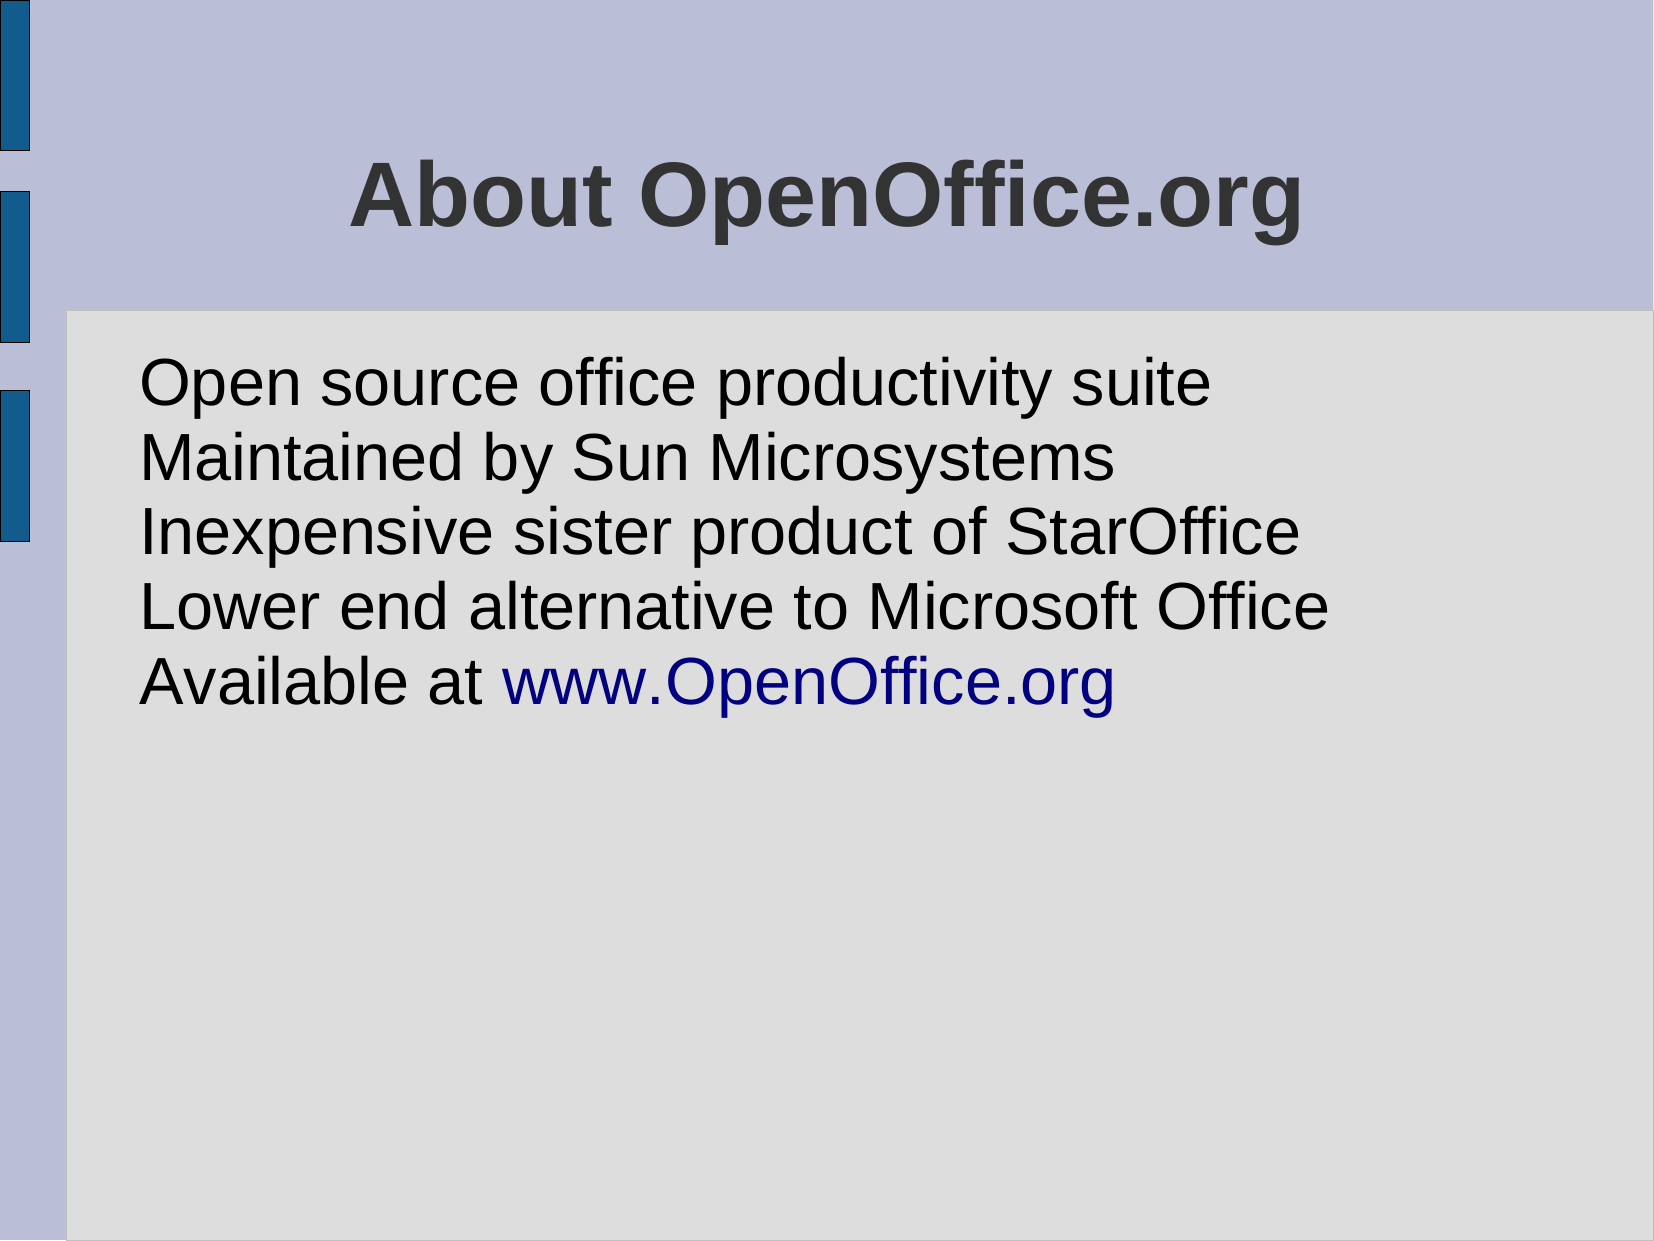

# About OpenOffice.org
Open source office productivity suite
Maintained by Sun Microsystems
Inexpensive sister product of StarOffice
Lower end alternative to Microsoft Office
Available at www.OpenOffice.org